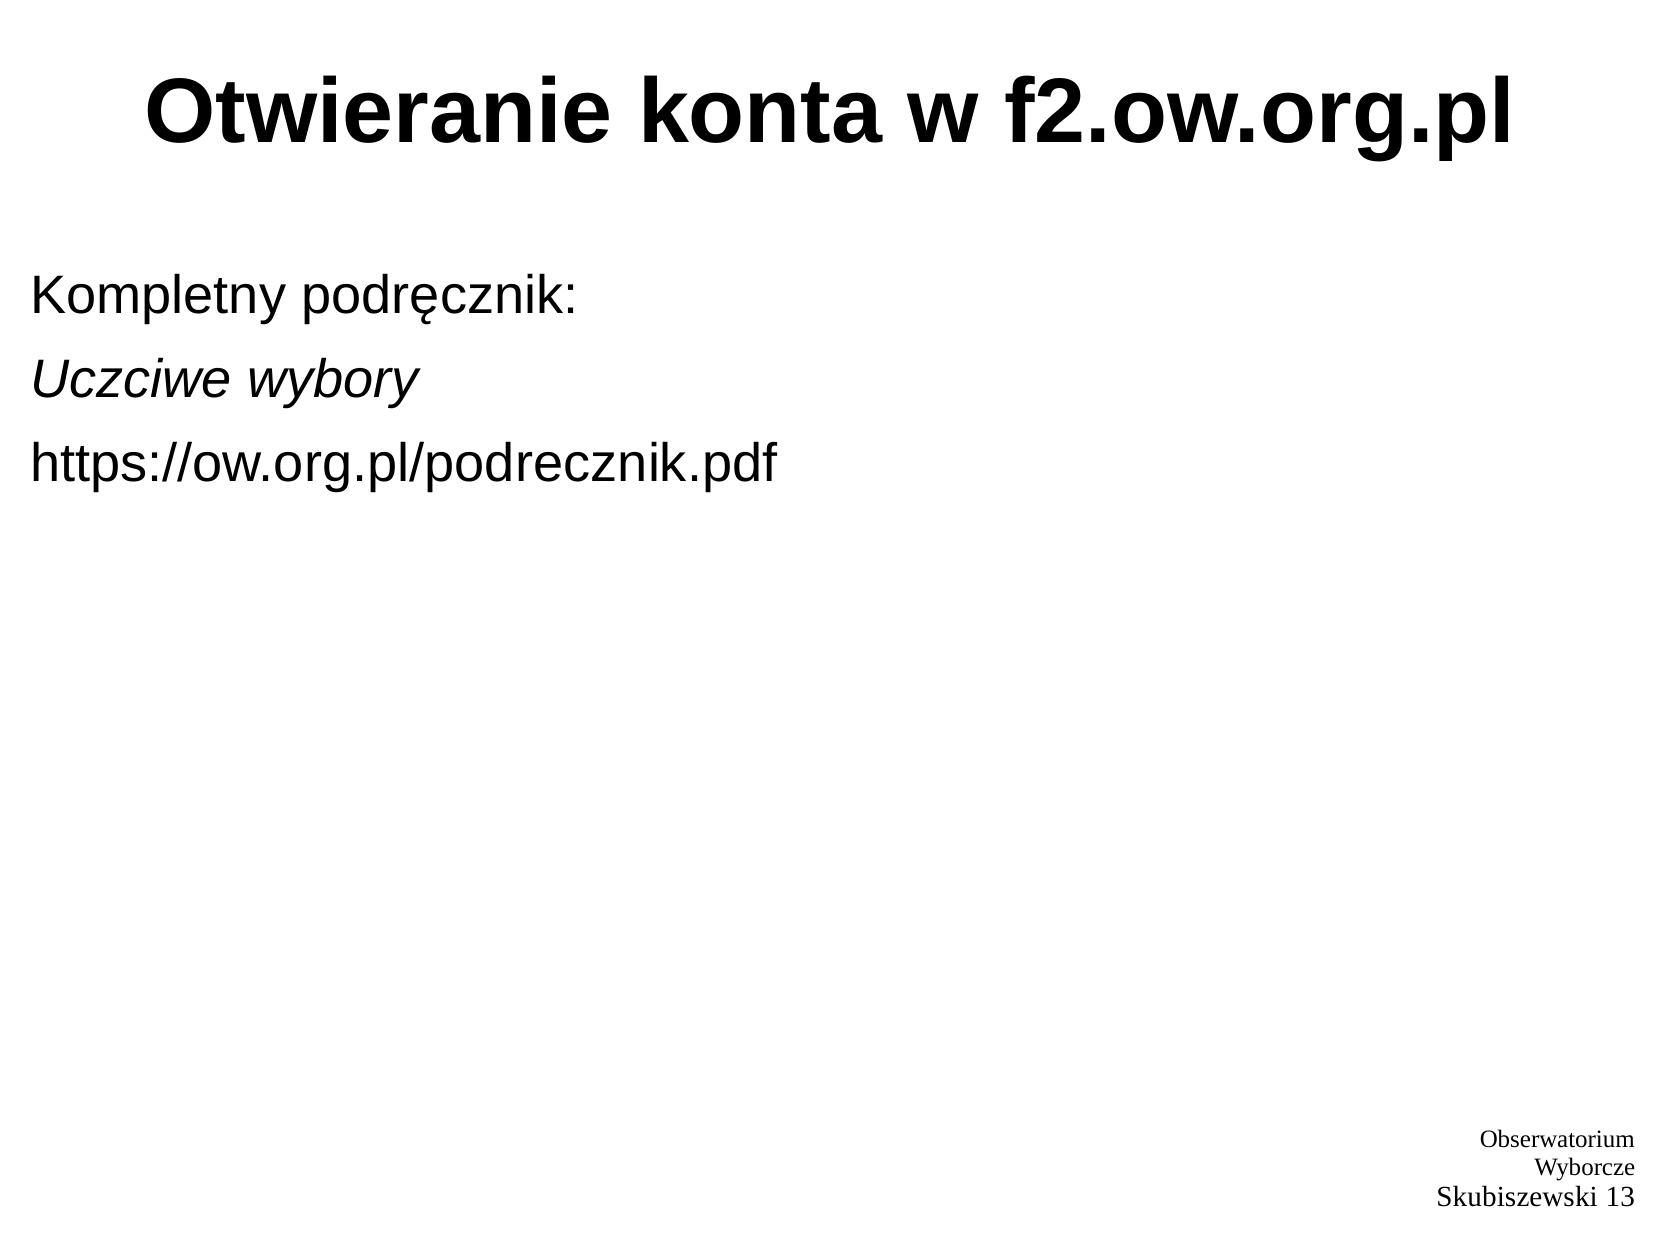

# Otwieranie konta w f2.ow.org.pl
Kompletny podręcznik:
Uczciwe wybory
https://ow.org.pl/podrecznik.pdf
13